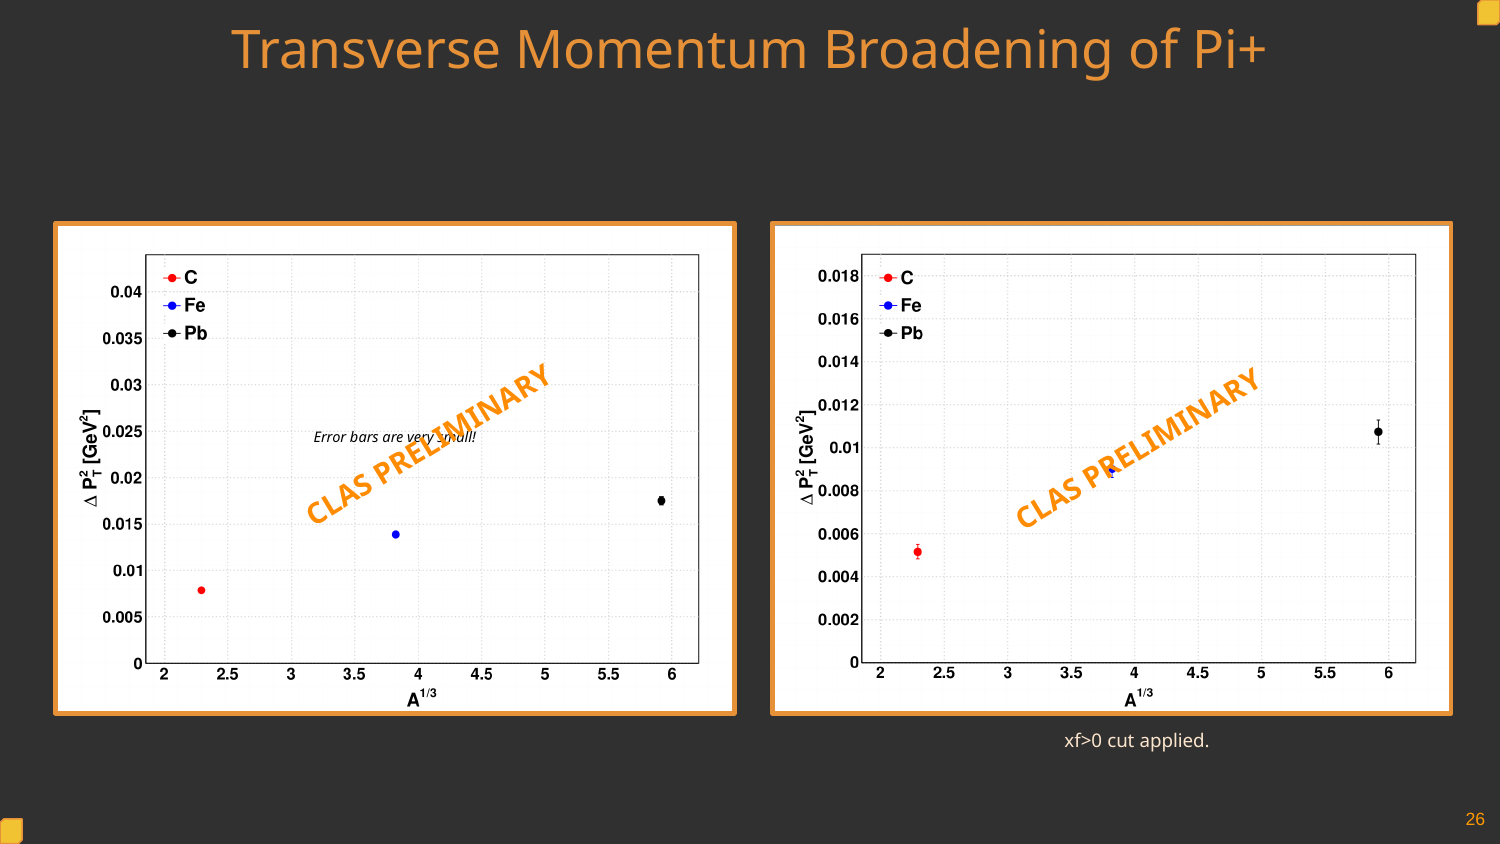

Transverse Momentum Broadening of Pi+
#
Error bars are very small!
CLAS PRELIMINARY
CLAS PRELIMINARY
xf>0 cut applied.